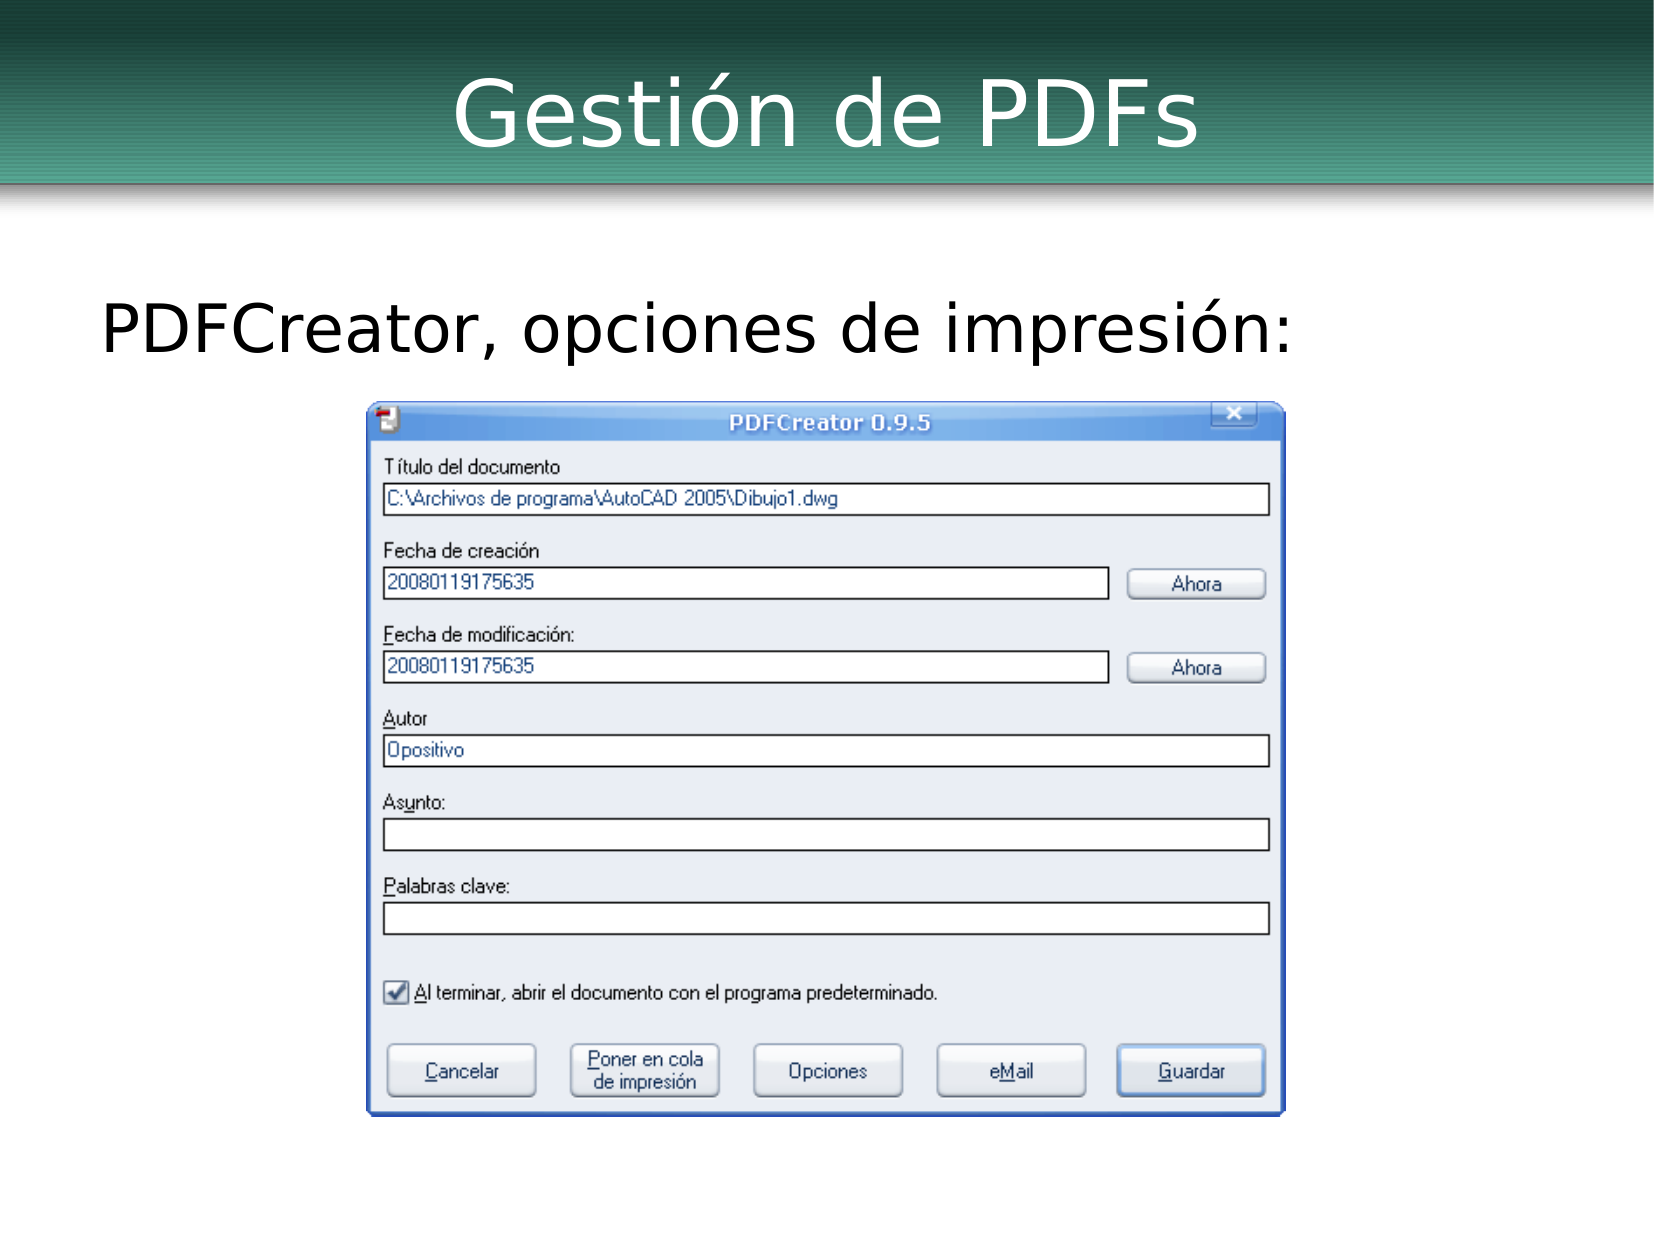

# Gestión de PDFs
PDFCreator, opciones de impresión: